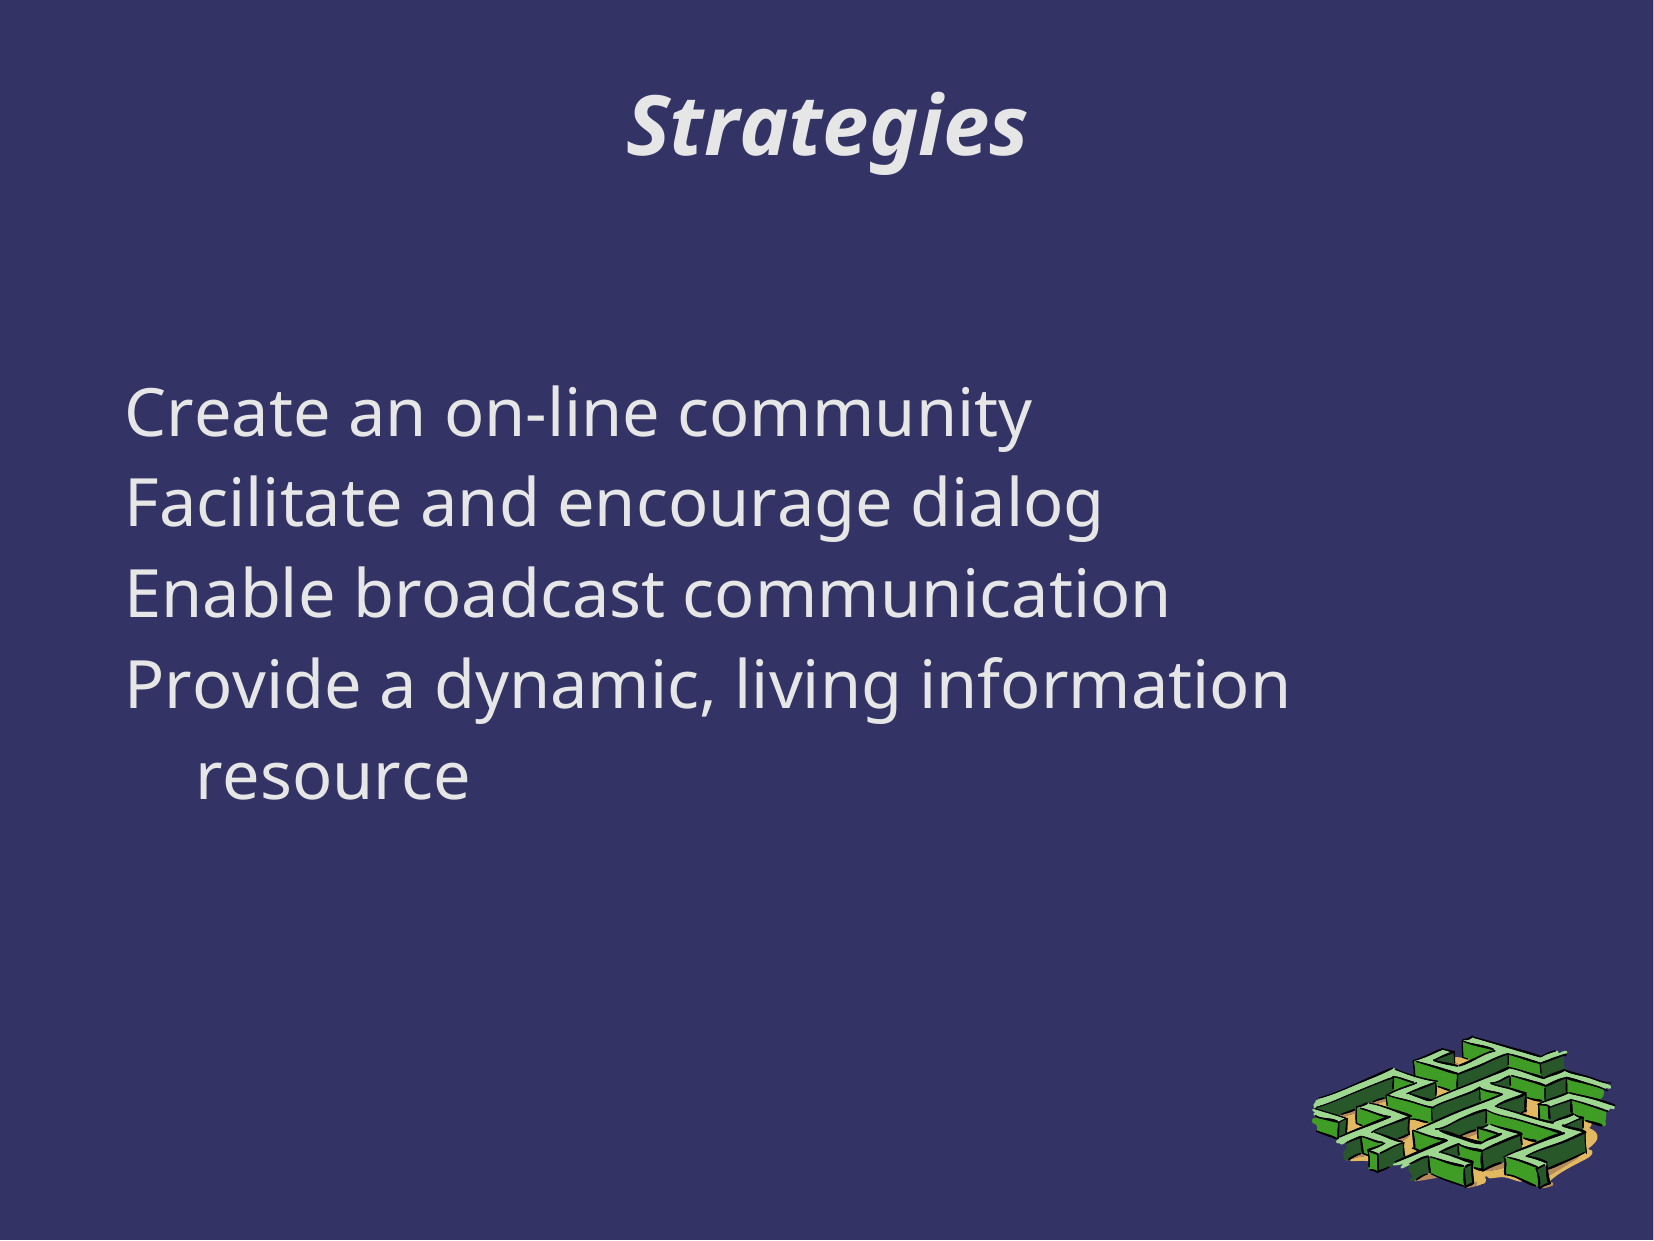

# Strategies
Create an on-line community
Facilitate and encourage dialog
Enable broadcast communication
Provide a dynamic, living information resource